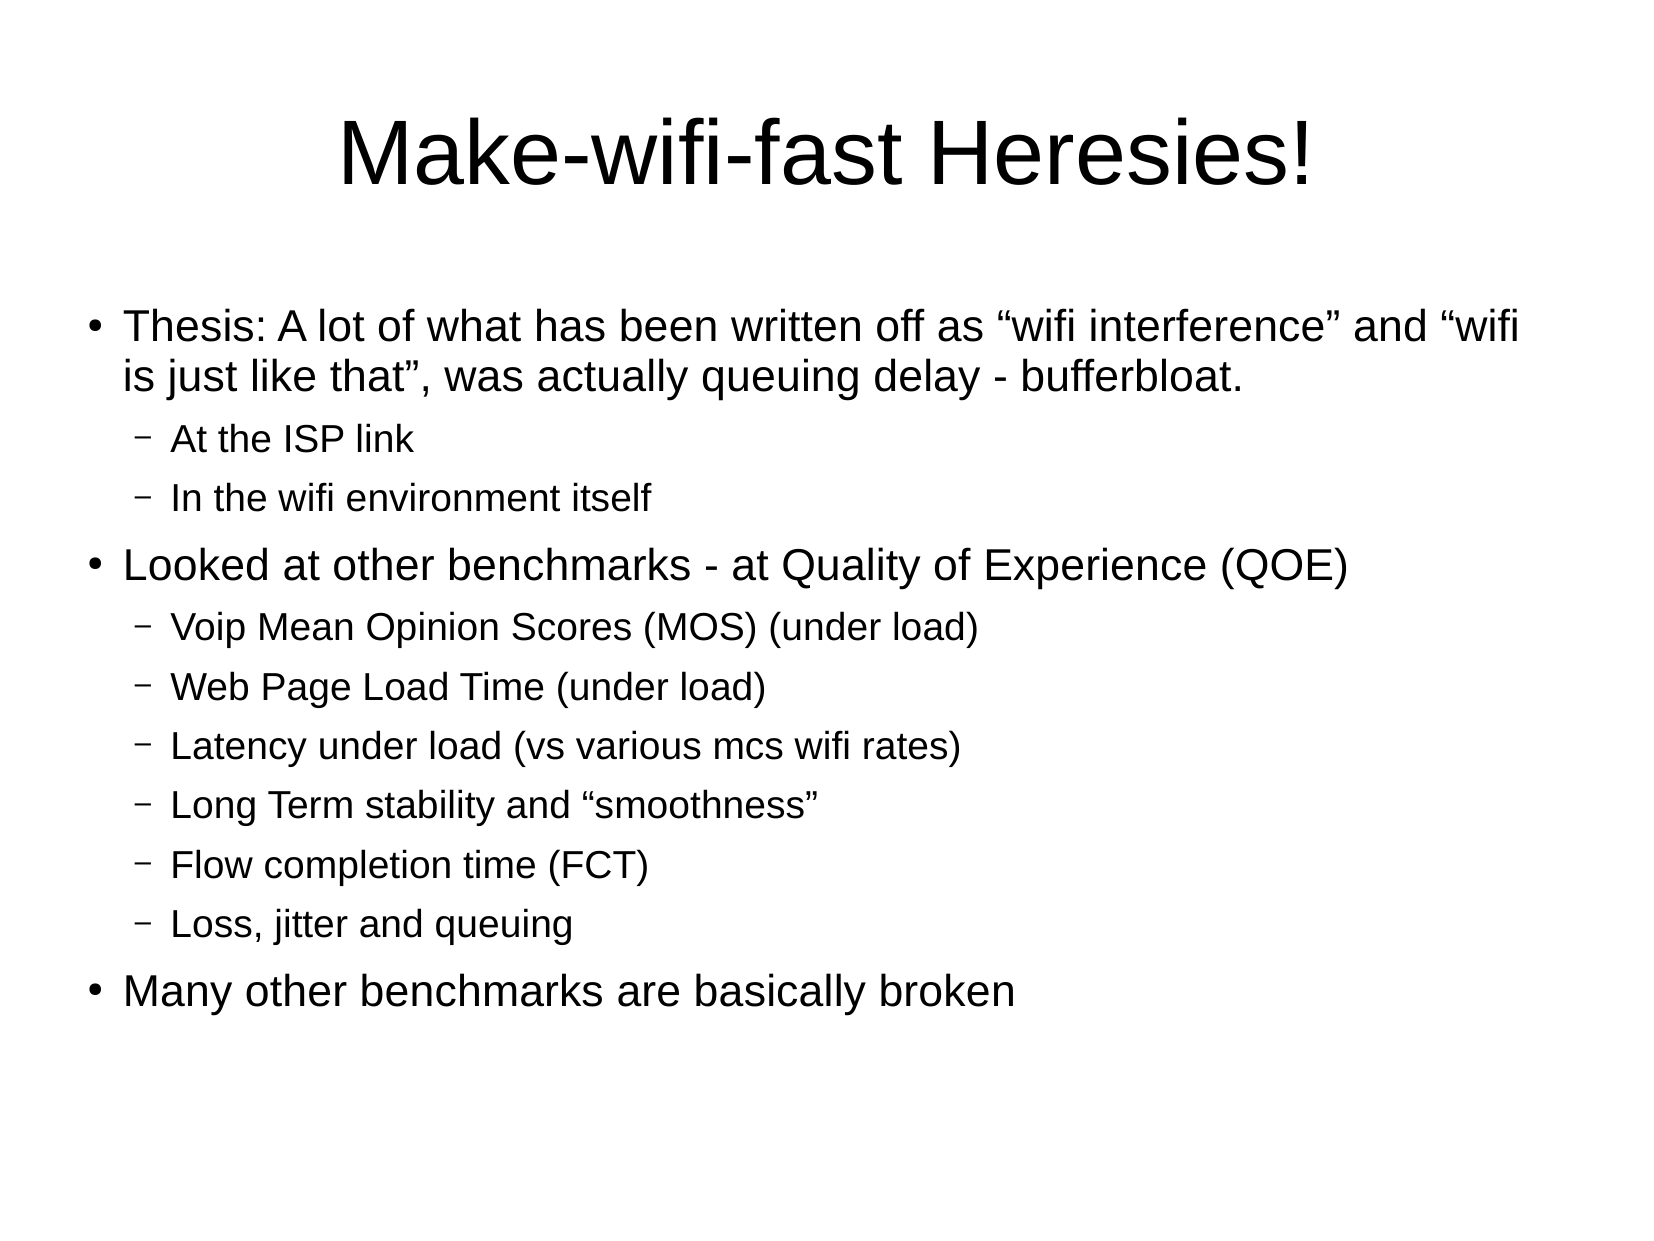

# Make-wifi-fast Heresies!
Thesis: A lot of what has been written off as “wifi interference” and “wifi is just like that”, was actually queuing delay - bufferbloat.
At the ISP link
In the wifi environment itself
Looked at other benchmarks - at Quality of Experience (QOE)
Voip Mean Opinion Scores (MOS) (under load)
Web Page Load Time (under load)
Latency under load (vs various mcs wifi rates)
Long Term stability and “smoothness”
Flow completion time (FCT)
Loss, jitter and queuing
Many other benchmarks are basically broken